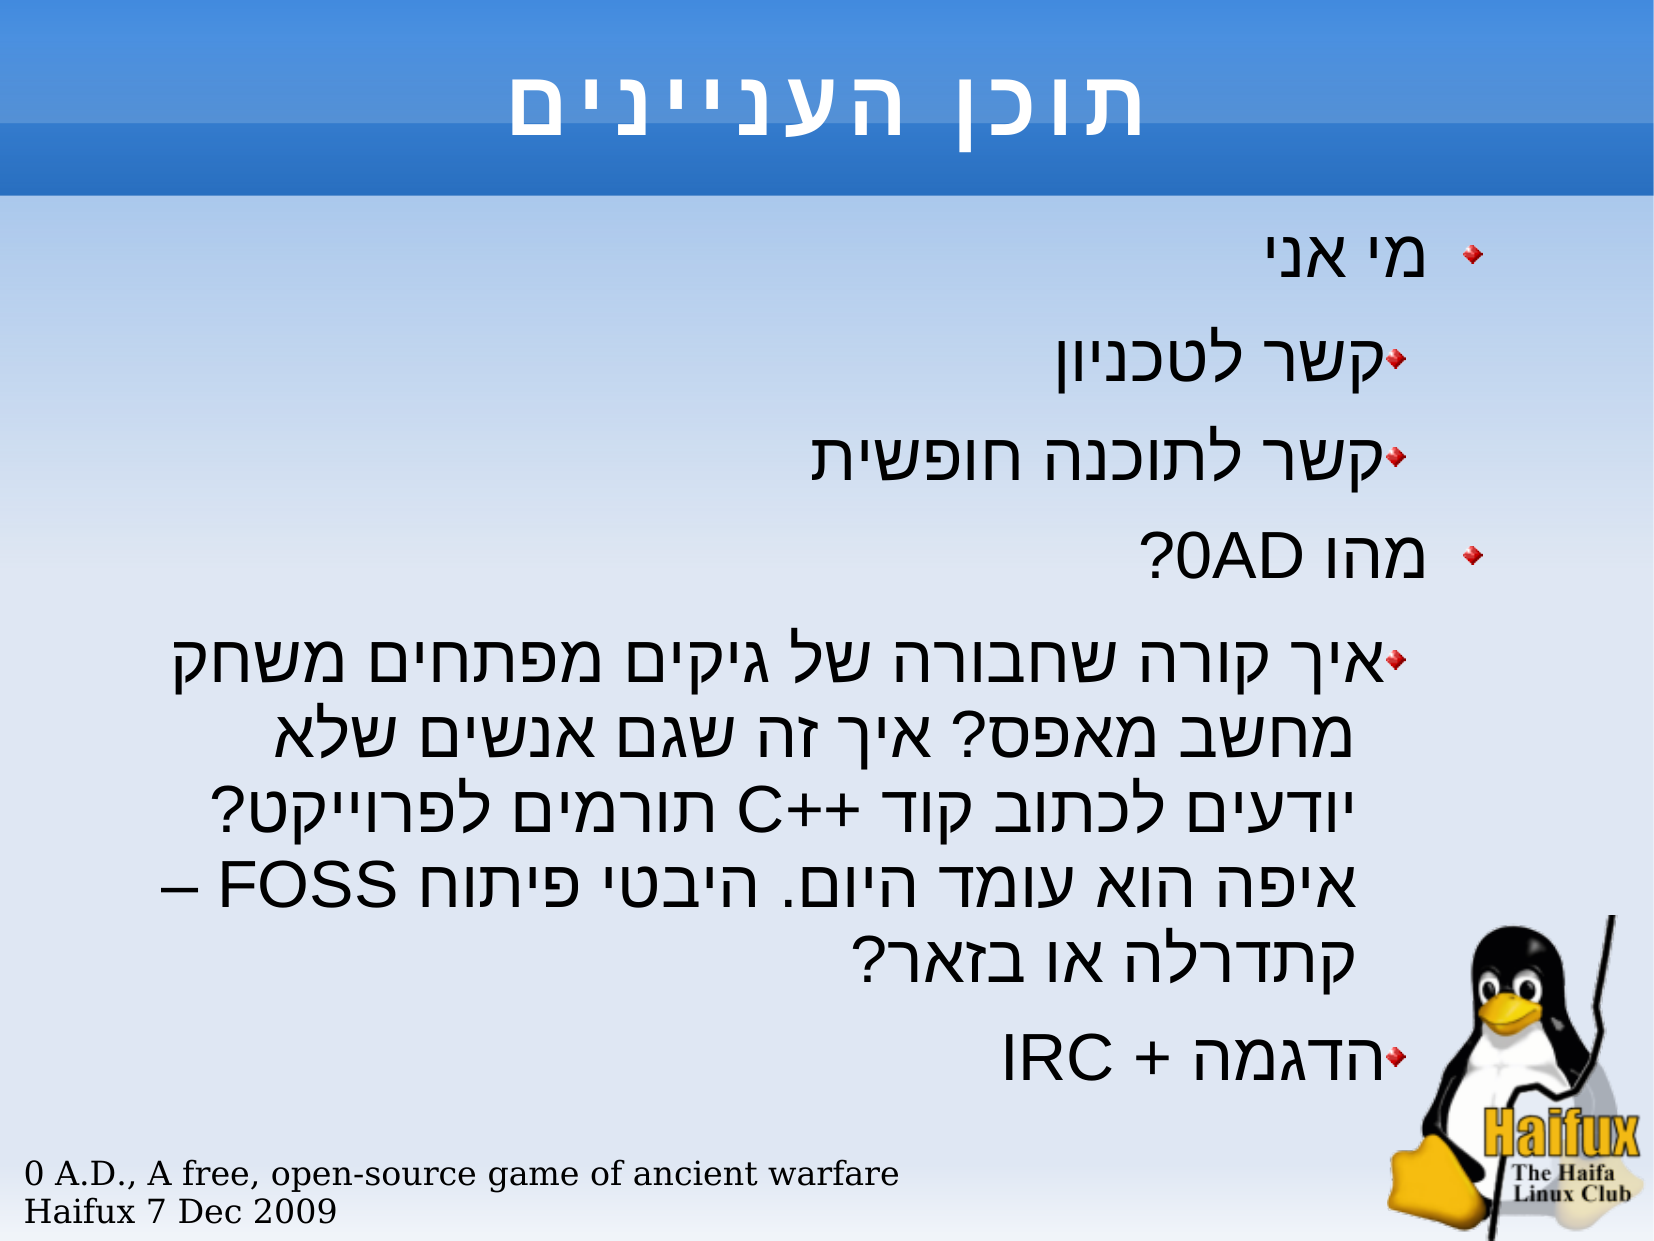

# תוכן העניינים
מי אני
קשר לטכניון
קשר לתוכנה חופשית
מהו 0AD?
איך קורה שחבורה של גיקים מפתחים משחק מחשב מאפס? איך זה שגם אנשים שלא יודעים לכתוב קוד ++C תורמים לפרוייקט? איפה הוא עומד היום. היבטי פיתוח FOSS – קתדרלה או בזאר?
הדגמה + IRC